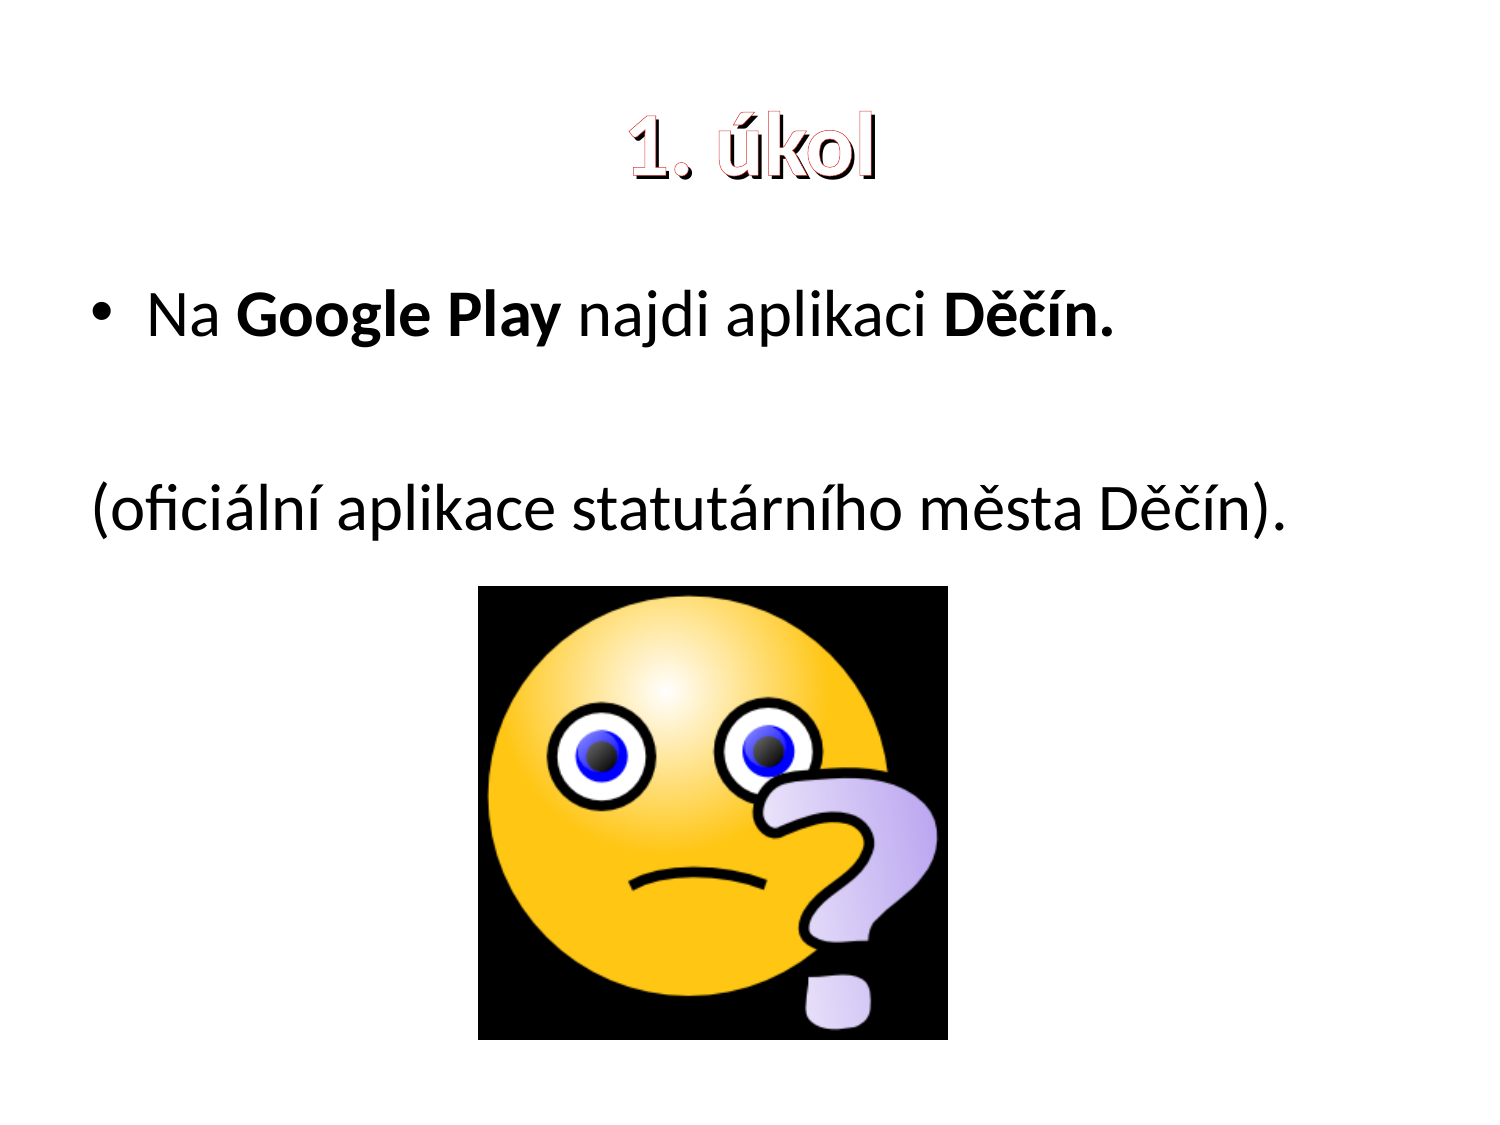

# 1. úkol
Na Google Play najdi aplikaci Děčín.
(oficiální aplikace statutárního města Děčín).